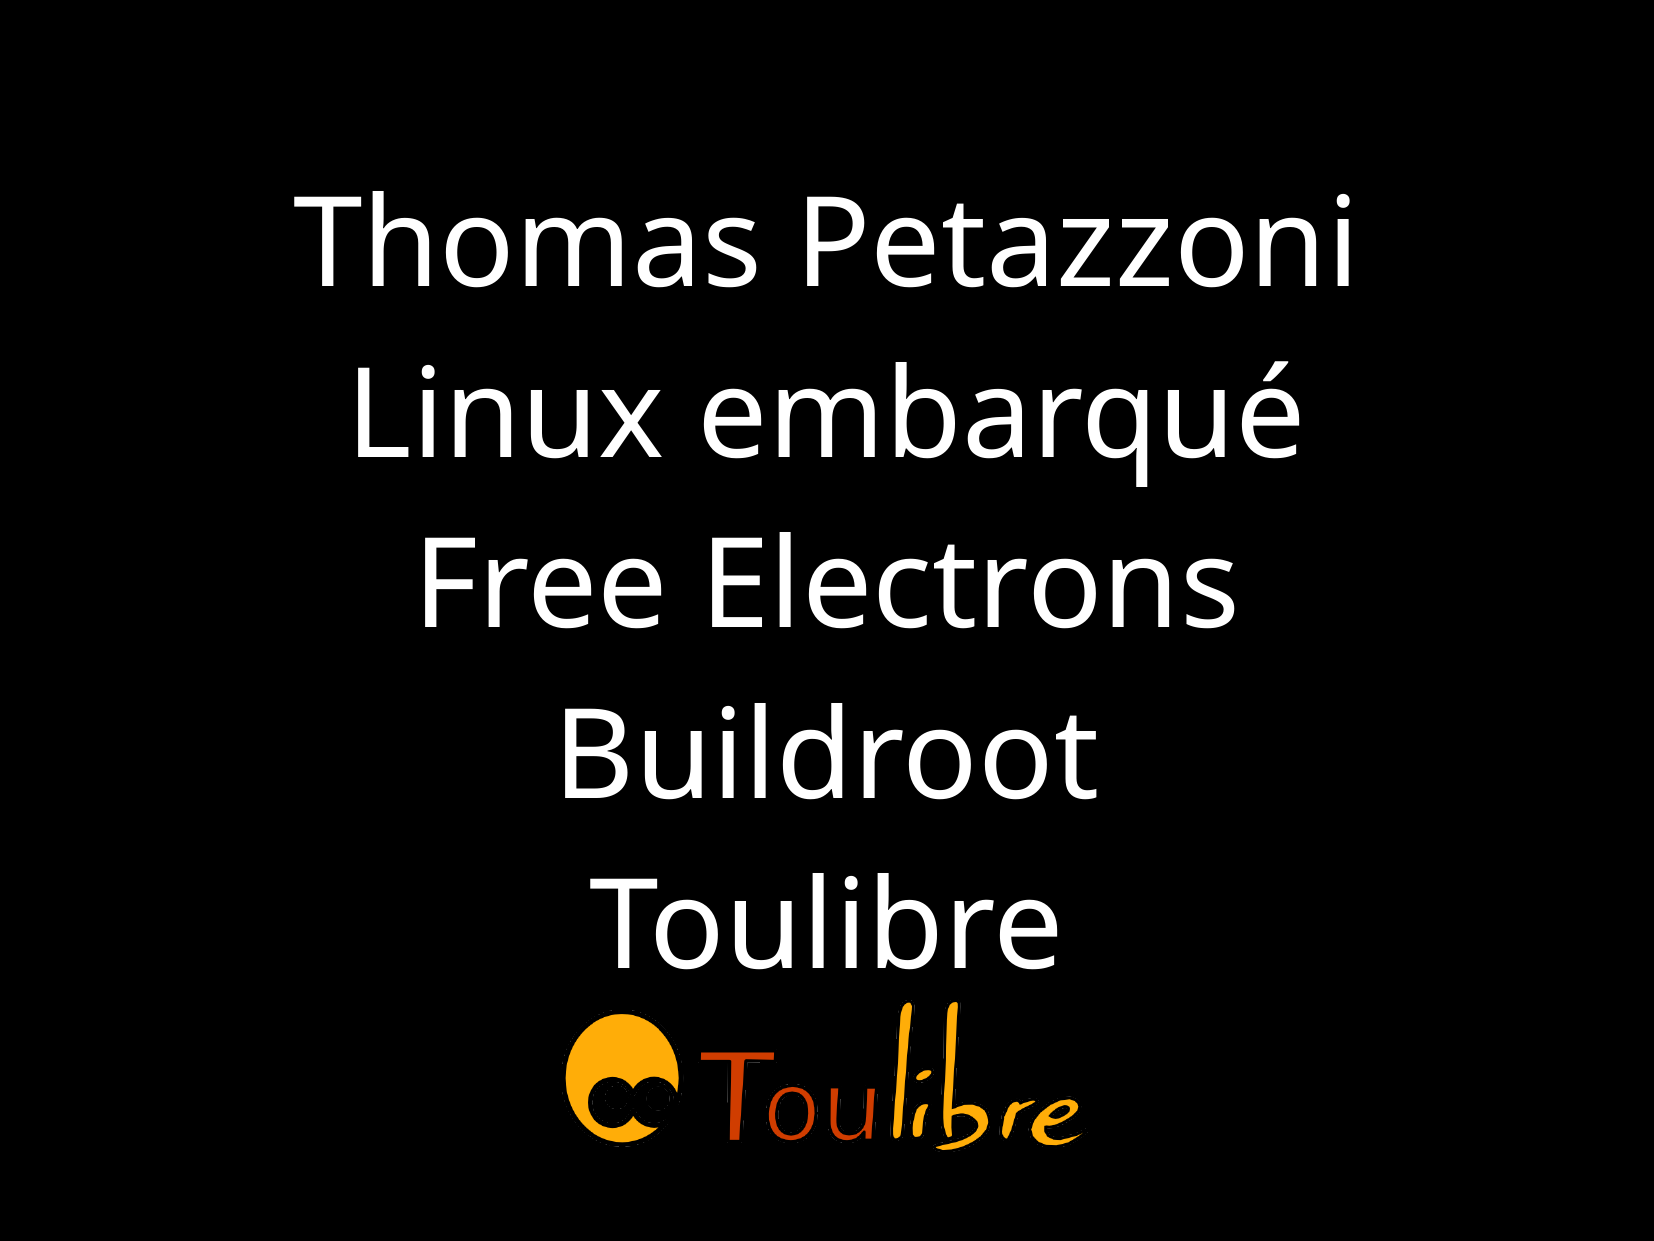

# Thomas Petazzoni
Linux embarqué
Free Electrons
Buildroot
Toulibre